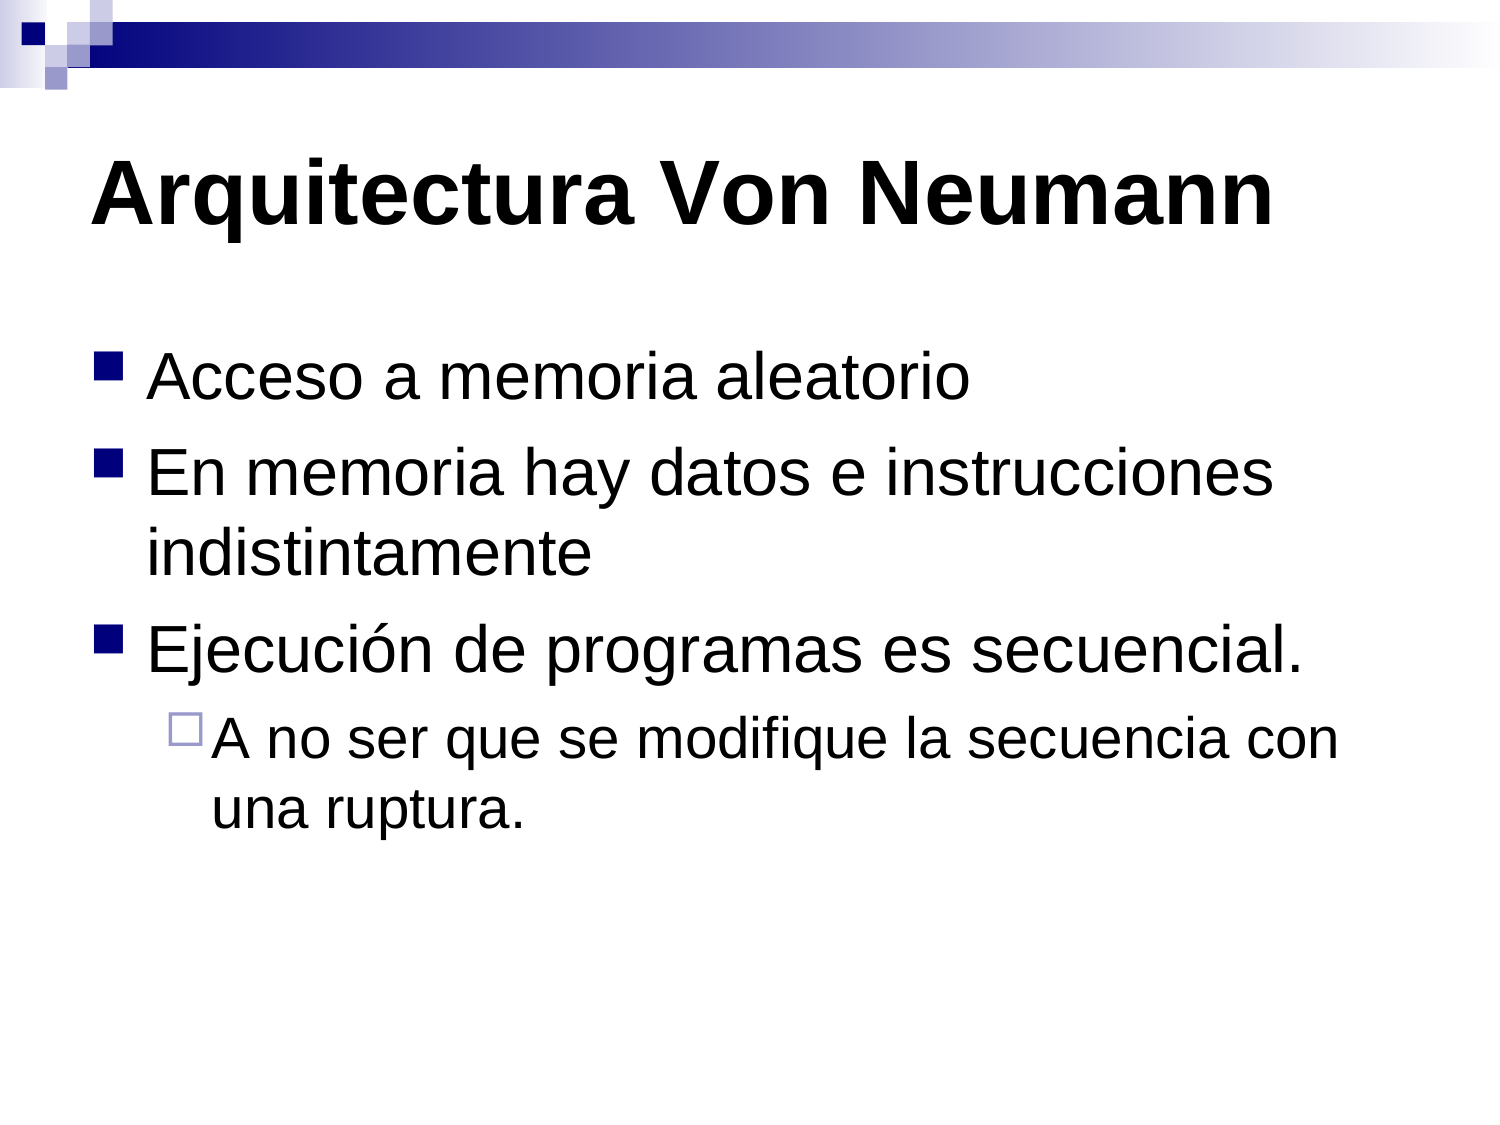

# Arquitectura Von Neumann
Acceso a memoria aleatorio
En memoria hay datos e instrucciones indistintamente
Ejecución de programas es secuencial.
A no ser que se modifique la secuencia con una ruptura.